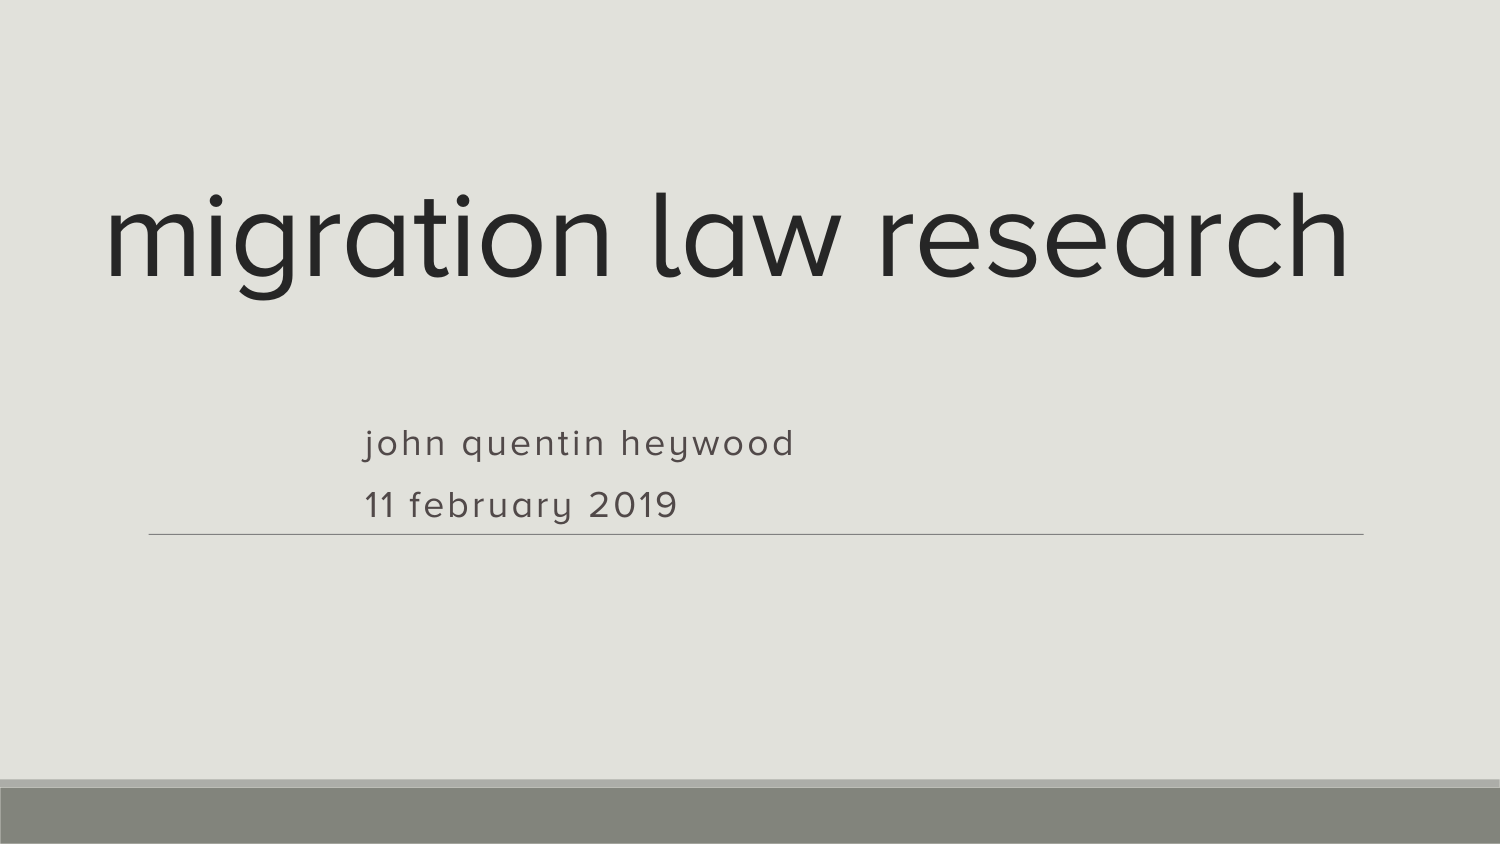

# migration law research
john quentin heywood
11 february 2019